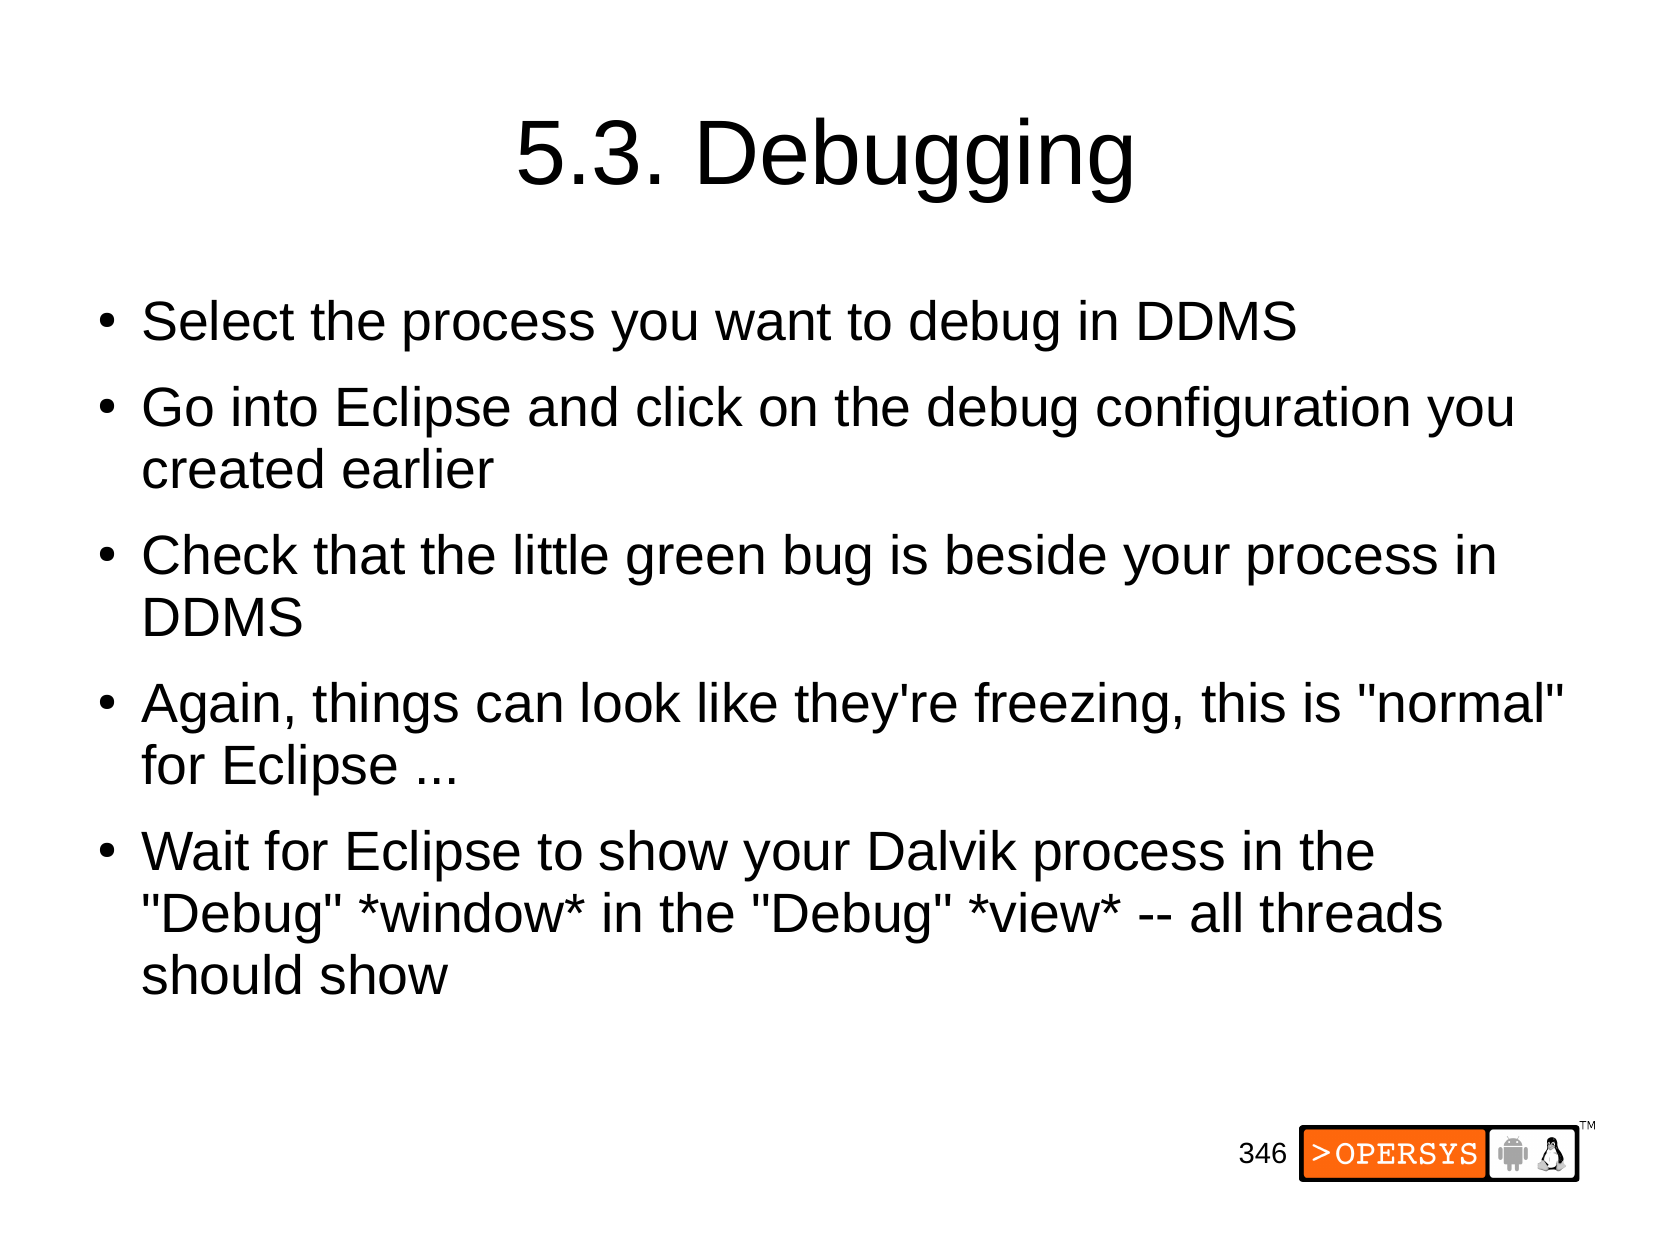

# 5.3. Debugging
Select the process you want to debug in DDMS
Go into Eclipse and click on the debug configuration you created earlier
Check that the little green bug is beside your process in DDMS
Again, things can look like they're freezing, this is "normal" for Eclipse ...
Wait for Eclipse to show your Dalvik process in the "Debug" *window* in the "Debug" *view* -- all threads should show